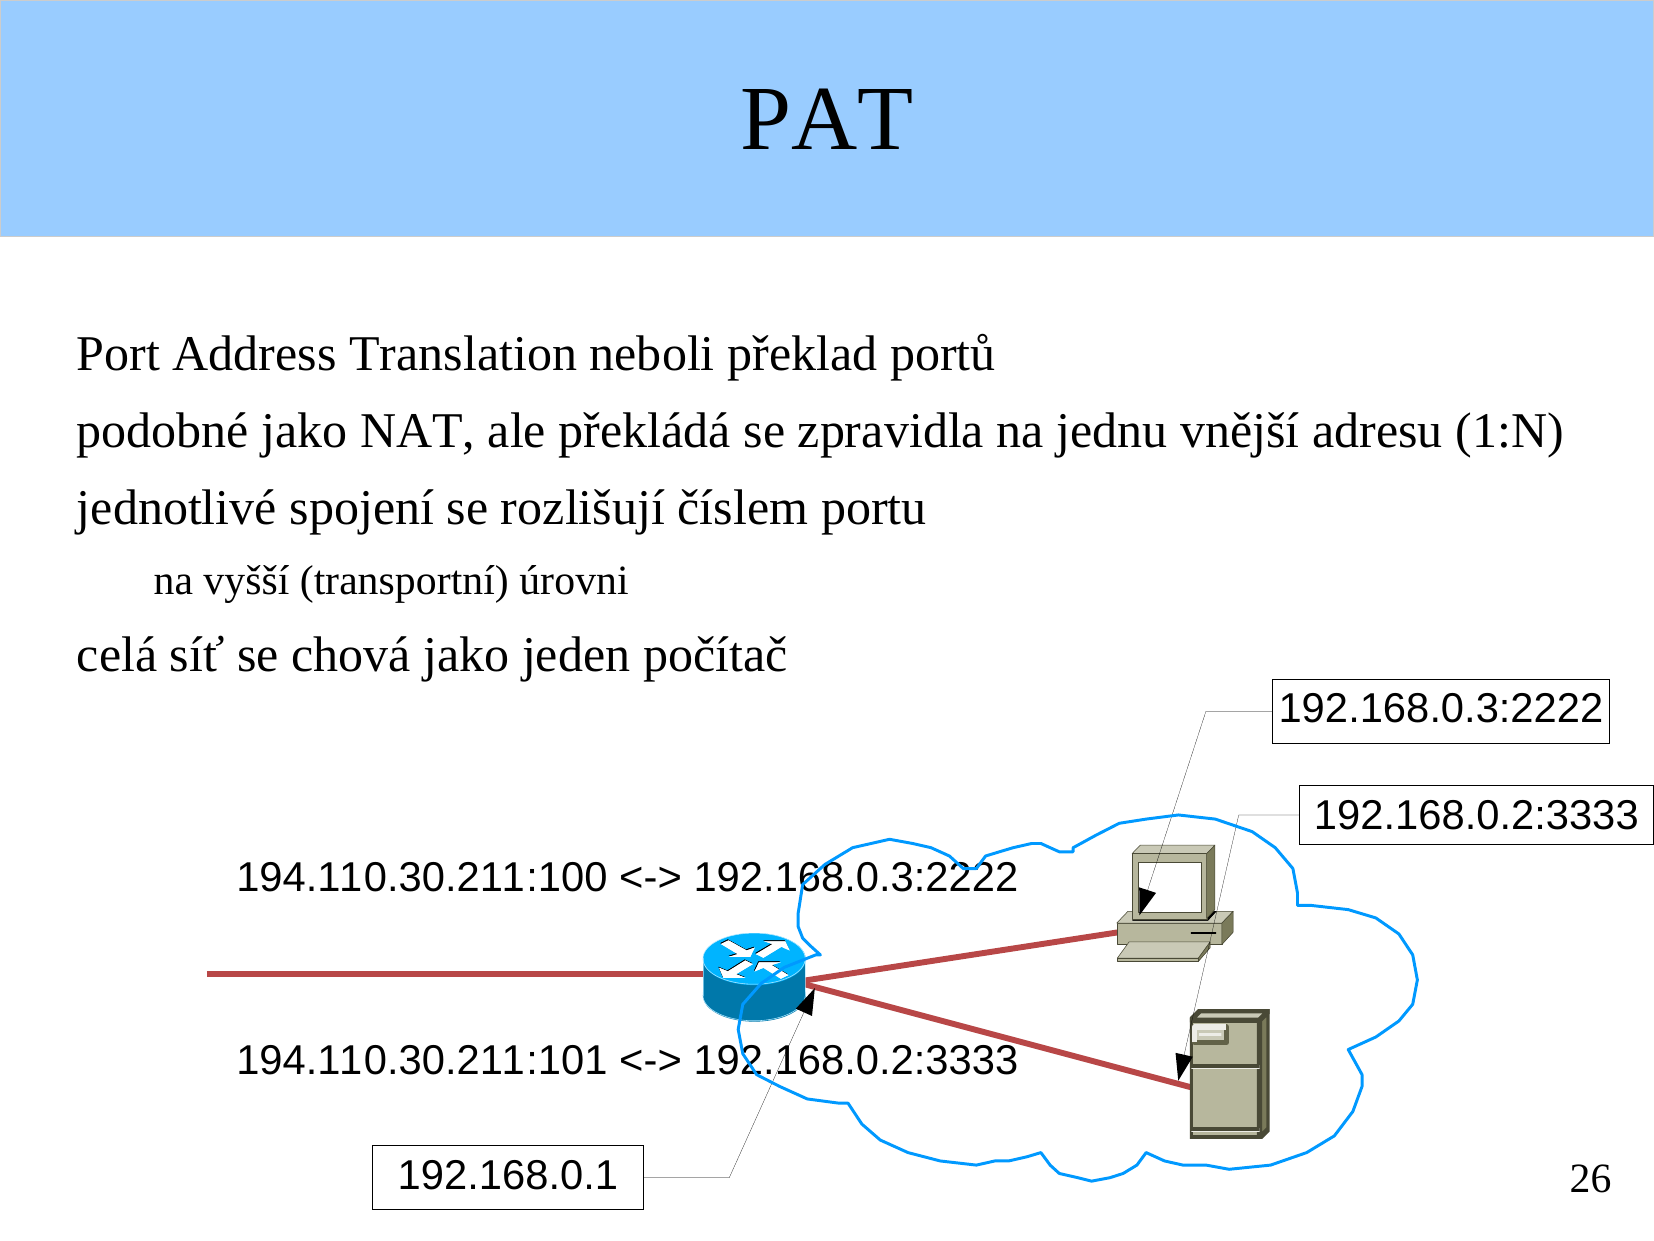

# PAT
Port Address Translation neboli překlad portů
podobné jako NAT, ale překládá se zpravidla na jednu vnější adresu (1:N)
jednotlivé spojení se rozlišují číslem portu
na vyšší (transportní) úrovni
celá síť se chová jako jeden počítač
194.110.30.211:100 <-> 192.168.0.3:2222
194.110.30.211:101 <-> 192.168.0.2:3333